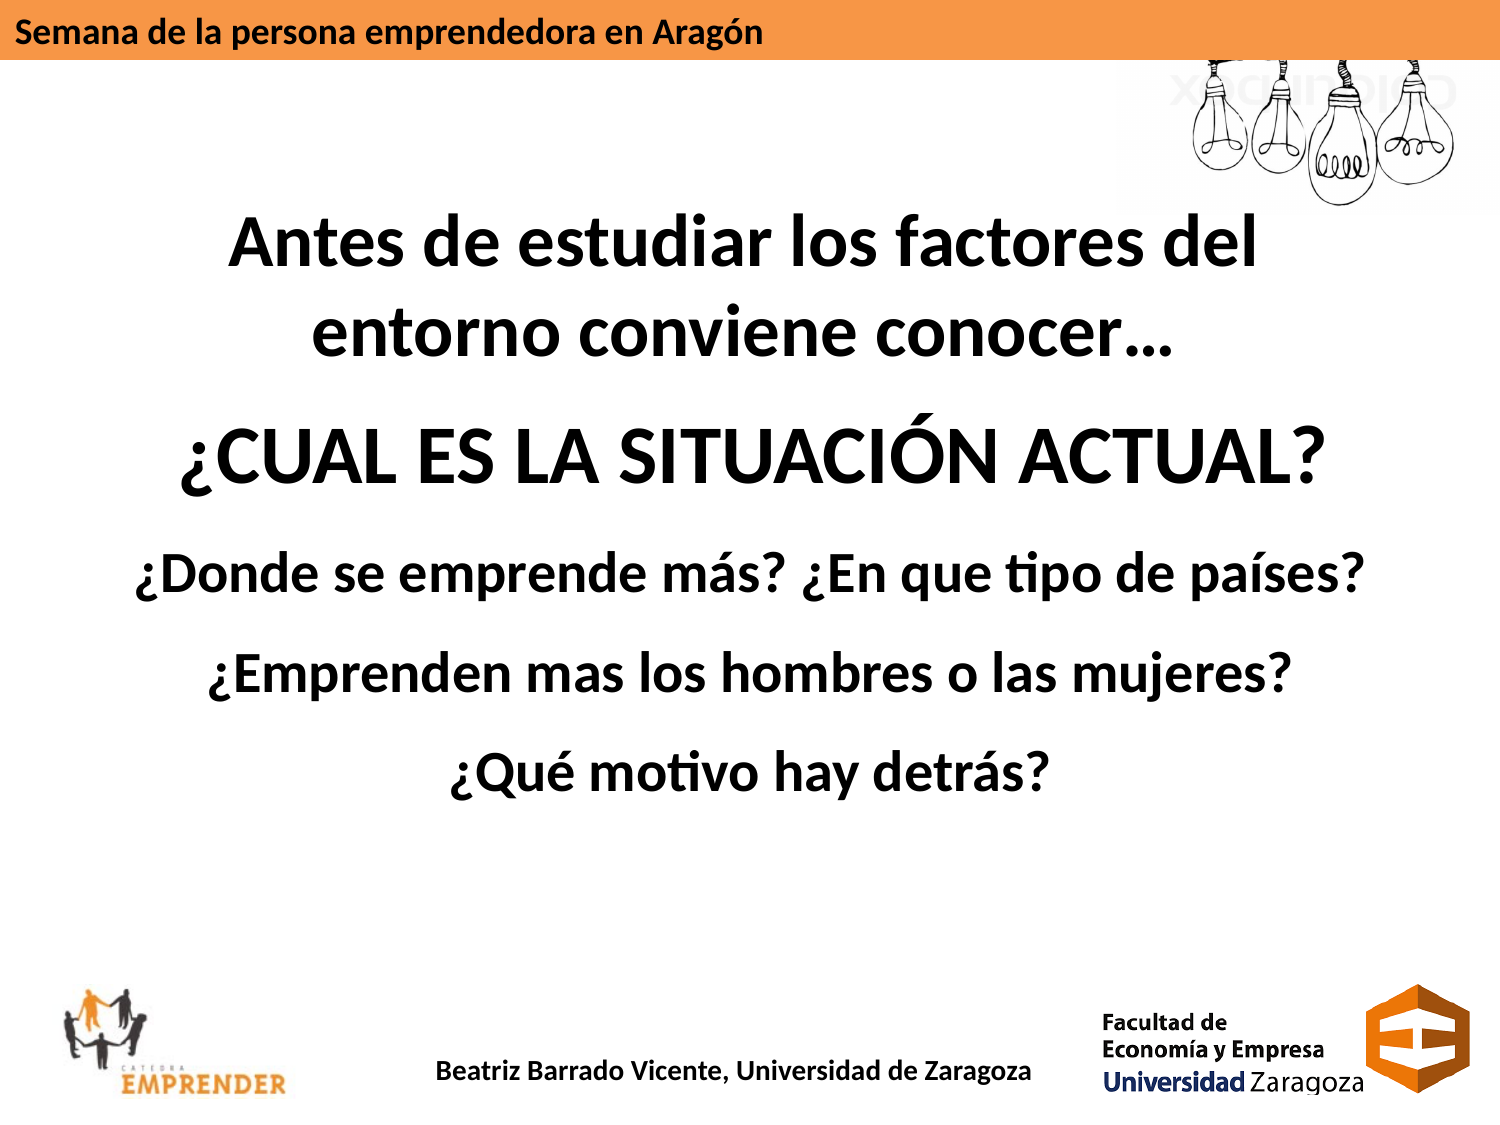

Semana de la persona emprendedora en Aragón
Antes de estudiar los factores del entorno conviene conocer…
¿CUAL ES LA SITUACIÓN ACTUAL?
# ¿Donde se emprende más? ¿En que tipo de países?
¿Emprenden mas los hombres o las mujeres?
¿Qué motivo hay detrás?
Beatriz Barrado Vicente, Universidad de Zaragoza